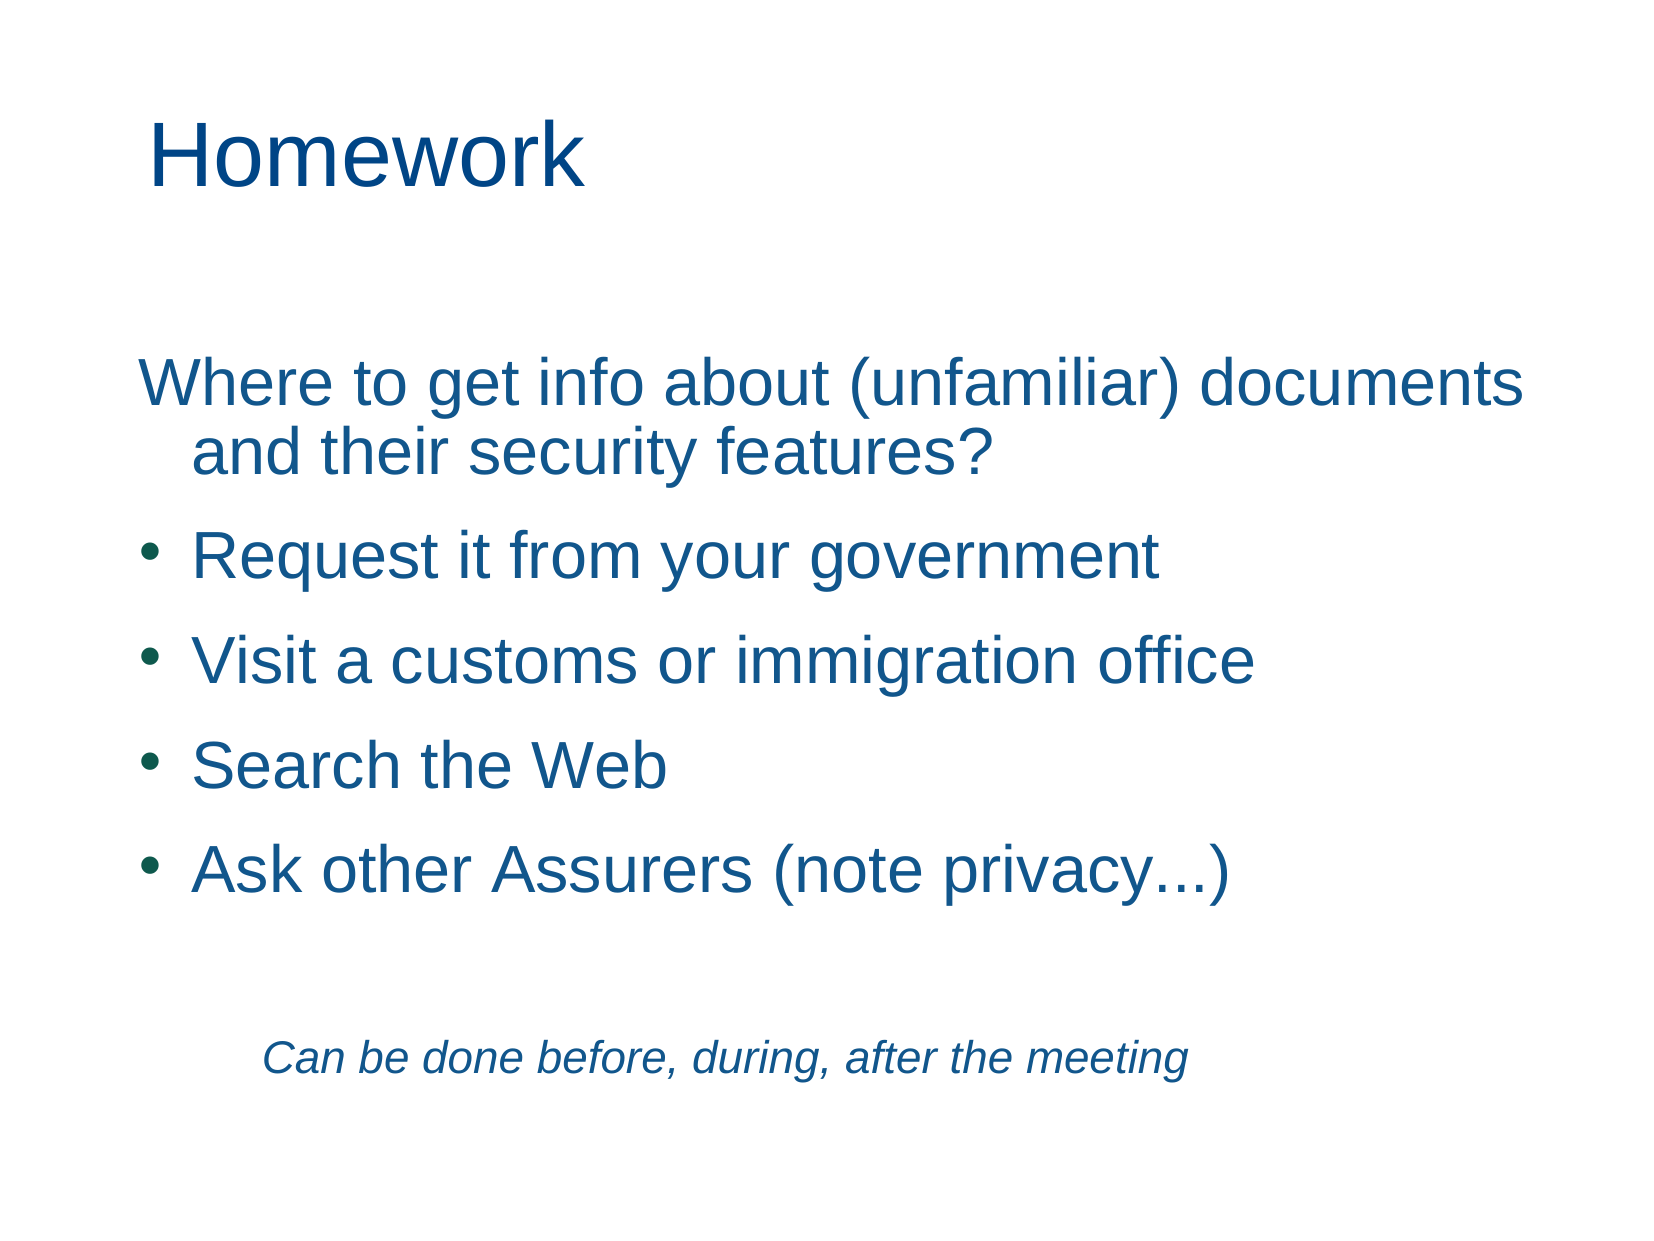

# Homework
Where to get info about (unfamiliar) documents and their security features?
Request it from your government
Visit a customs or immigration office
Search the Web
Ask other Assurers (note privacy...)
 Can be done before, during, after the meeting